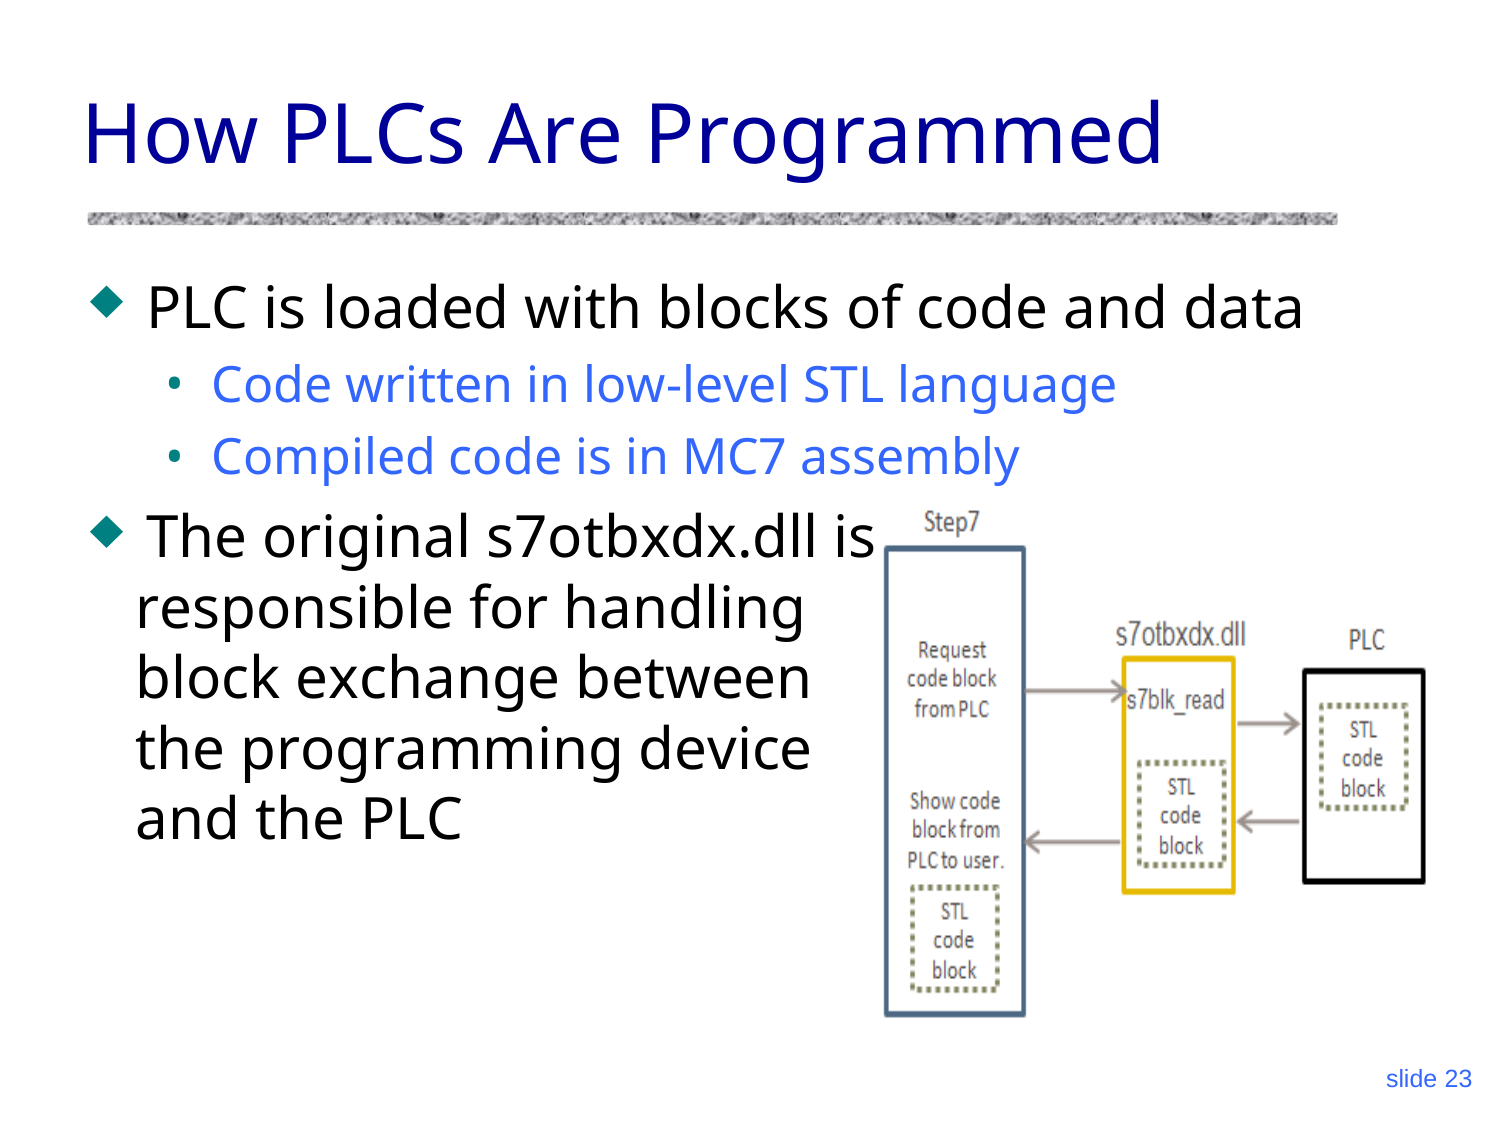

# How PLCs Are Programmed
PLC is loaded with blocks of code and data
Code written in low-level STL language
Compiled code is in MC7 assembly
The original s7otbxdx.dll is
 responsible for handling
 block exchange between
 the programming device
 and the PLC
slide